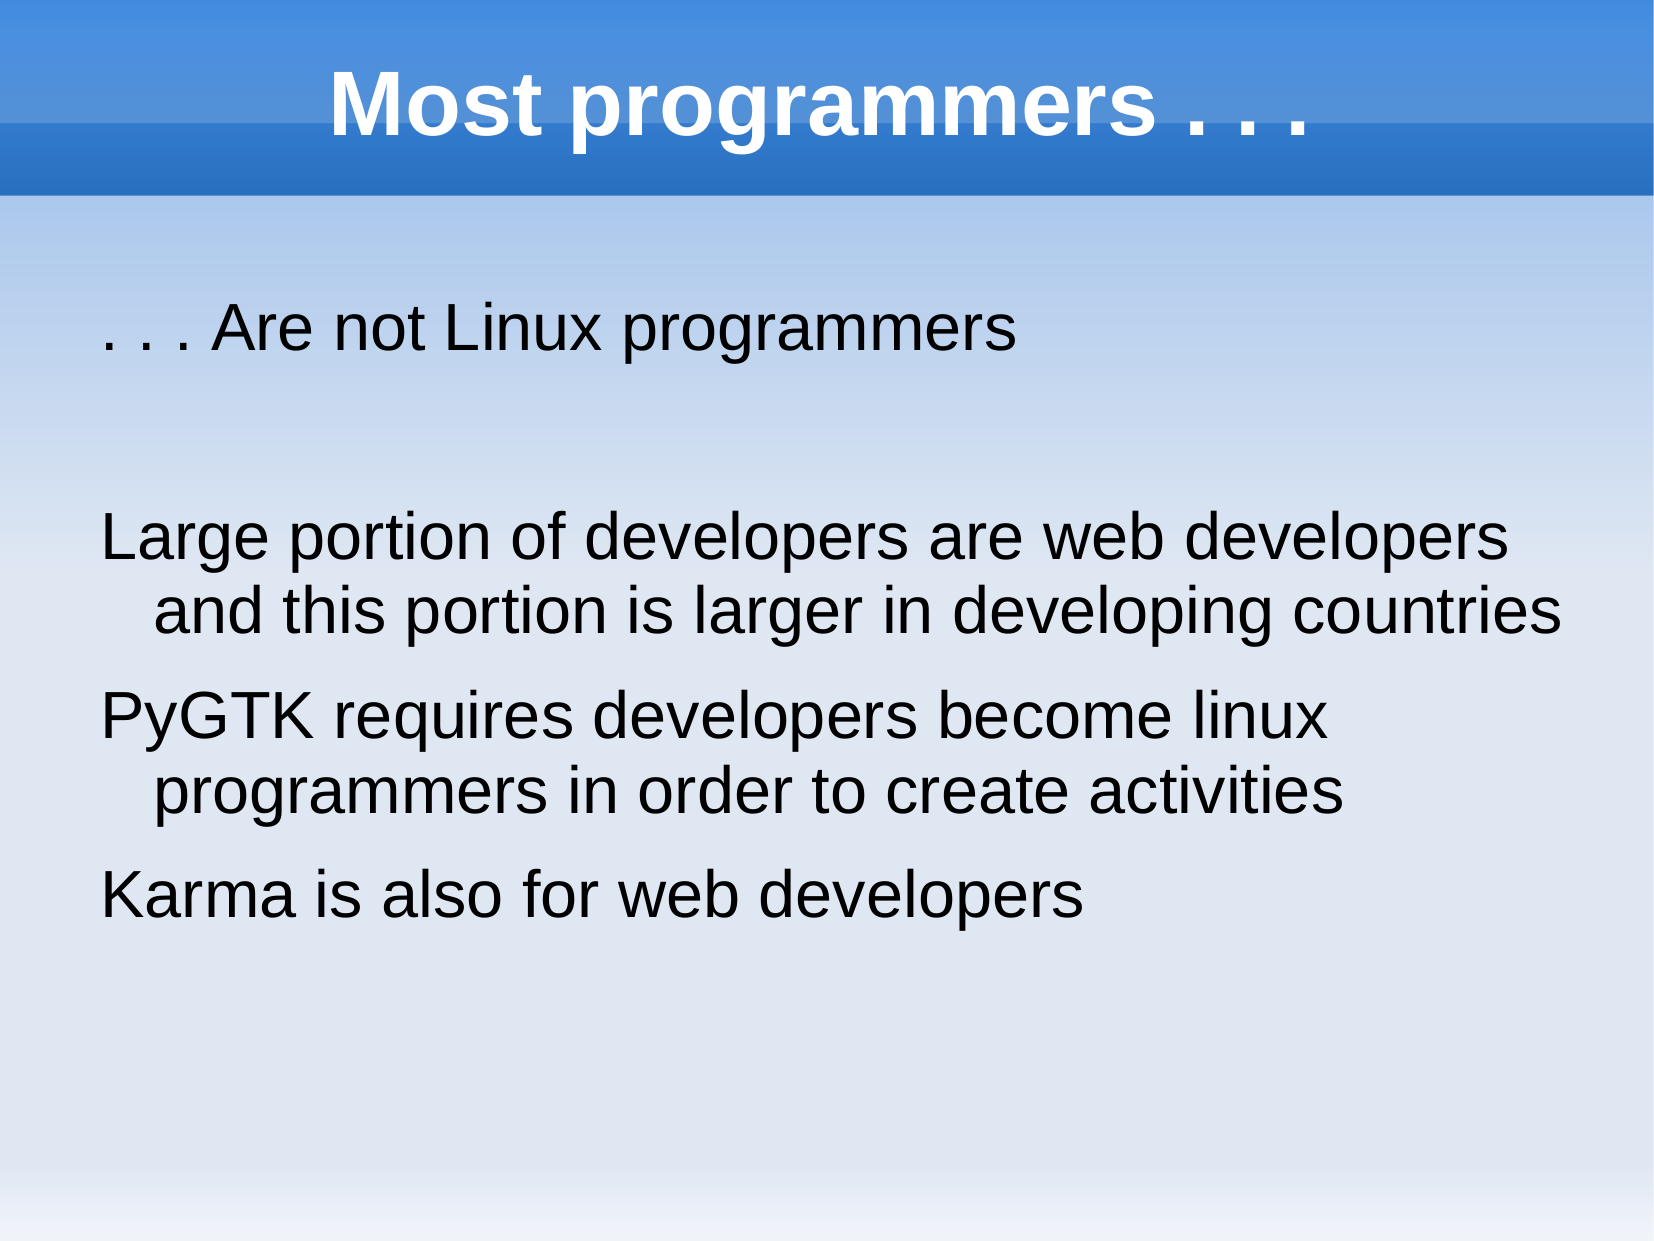

# Most programmers . . .
. . . Are not Linux programmers
Large portion of developers are web developers and this portion is larger in developing countries
PyGTK requires developers become linux programmers in order to create activities
Karma is also for web developers